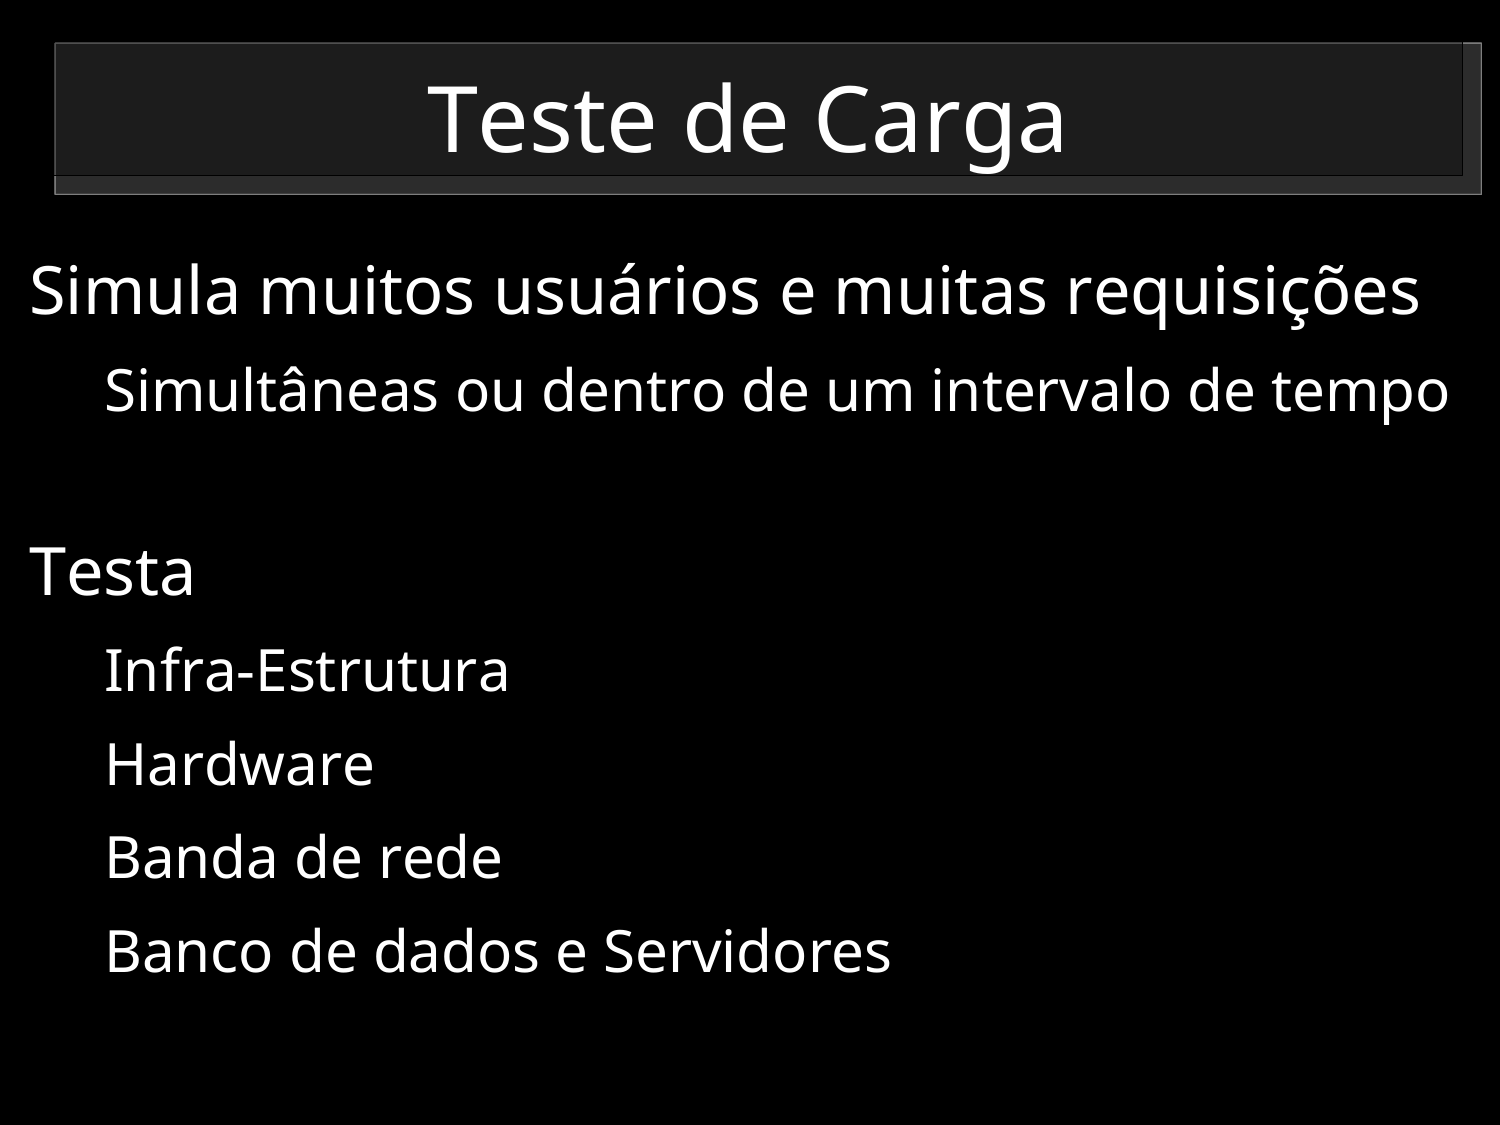

# Teste de Carga
Simula muitos usuários e muitas requisições
Simultâneas ou dentro de um intervalo de tempo
Testa
Infra-Estrutura
Hardware
Banda de rede
Banco de dados e Servidores